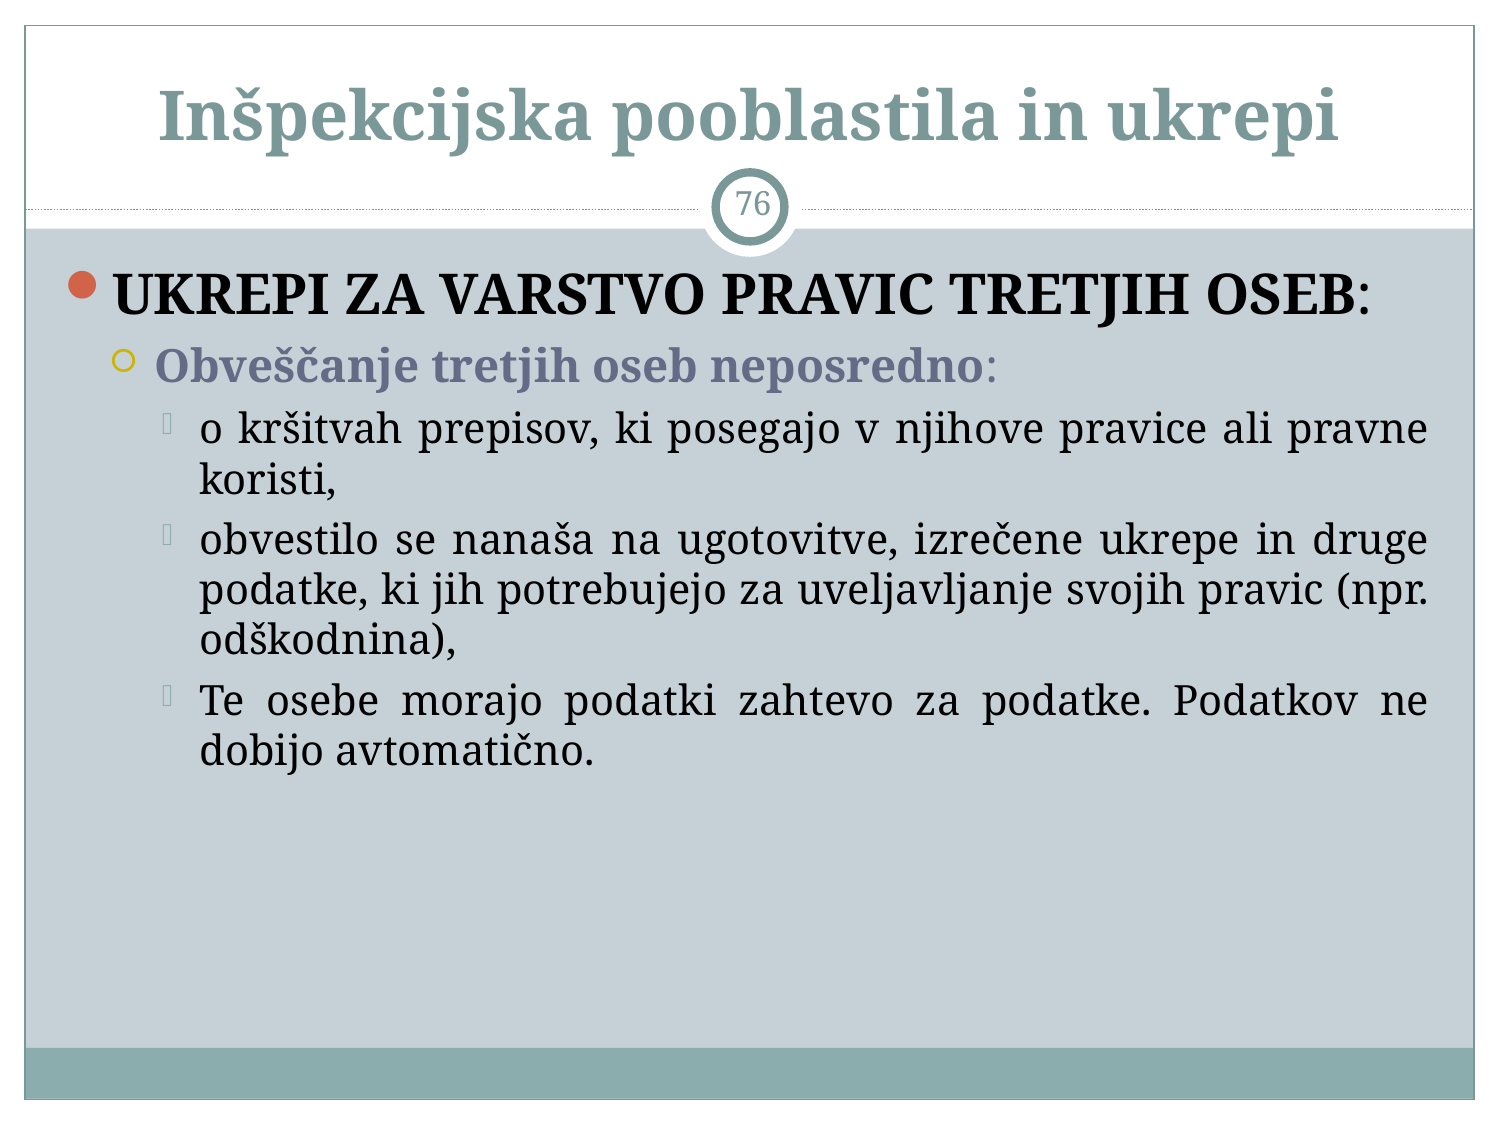

# Inšpekcijska pooblastila in ukrepi
UKREPI ZA VARSTVO PRAVIC TRETJIH OSEB:
Obveščanje tretjih oseb neposredno:
o kršitvah prepisov, ki posegajo v njihove pravice ali pravne koristi,
obvestilo se nanaša na ugotovitve, izrečene ukrepe in druge podatke, ki jih potrebujejo za uveljavljanje svojih pravic (npr. odškodnina),
Te osebe morajo podatki zahtevo za podatke. Podatkov ne dobijo avtomatično.